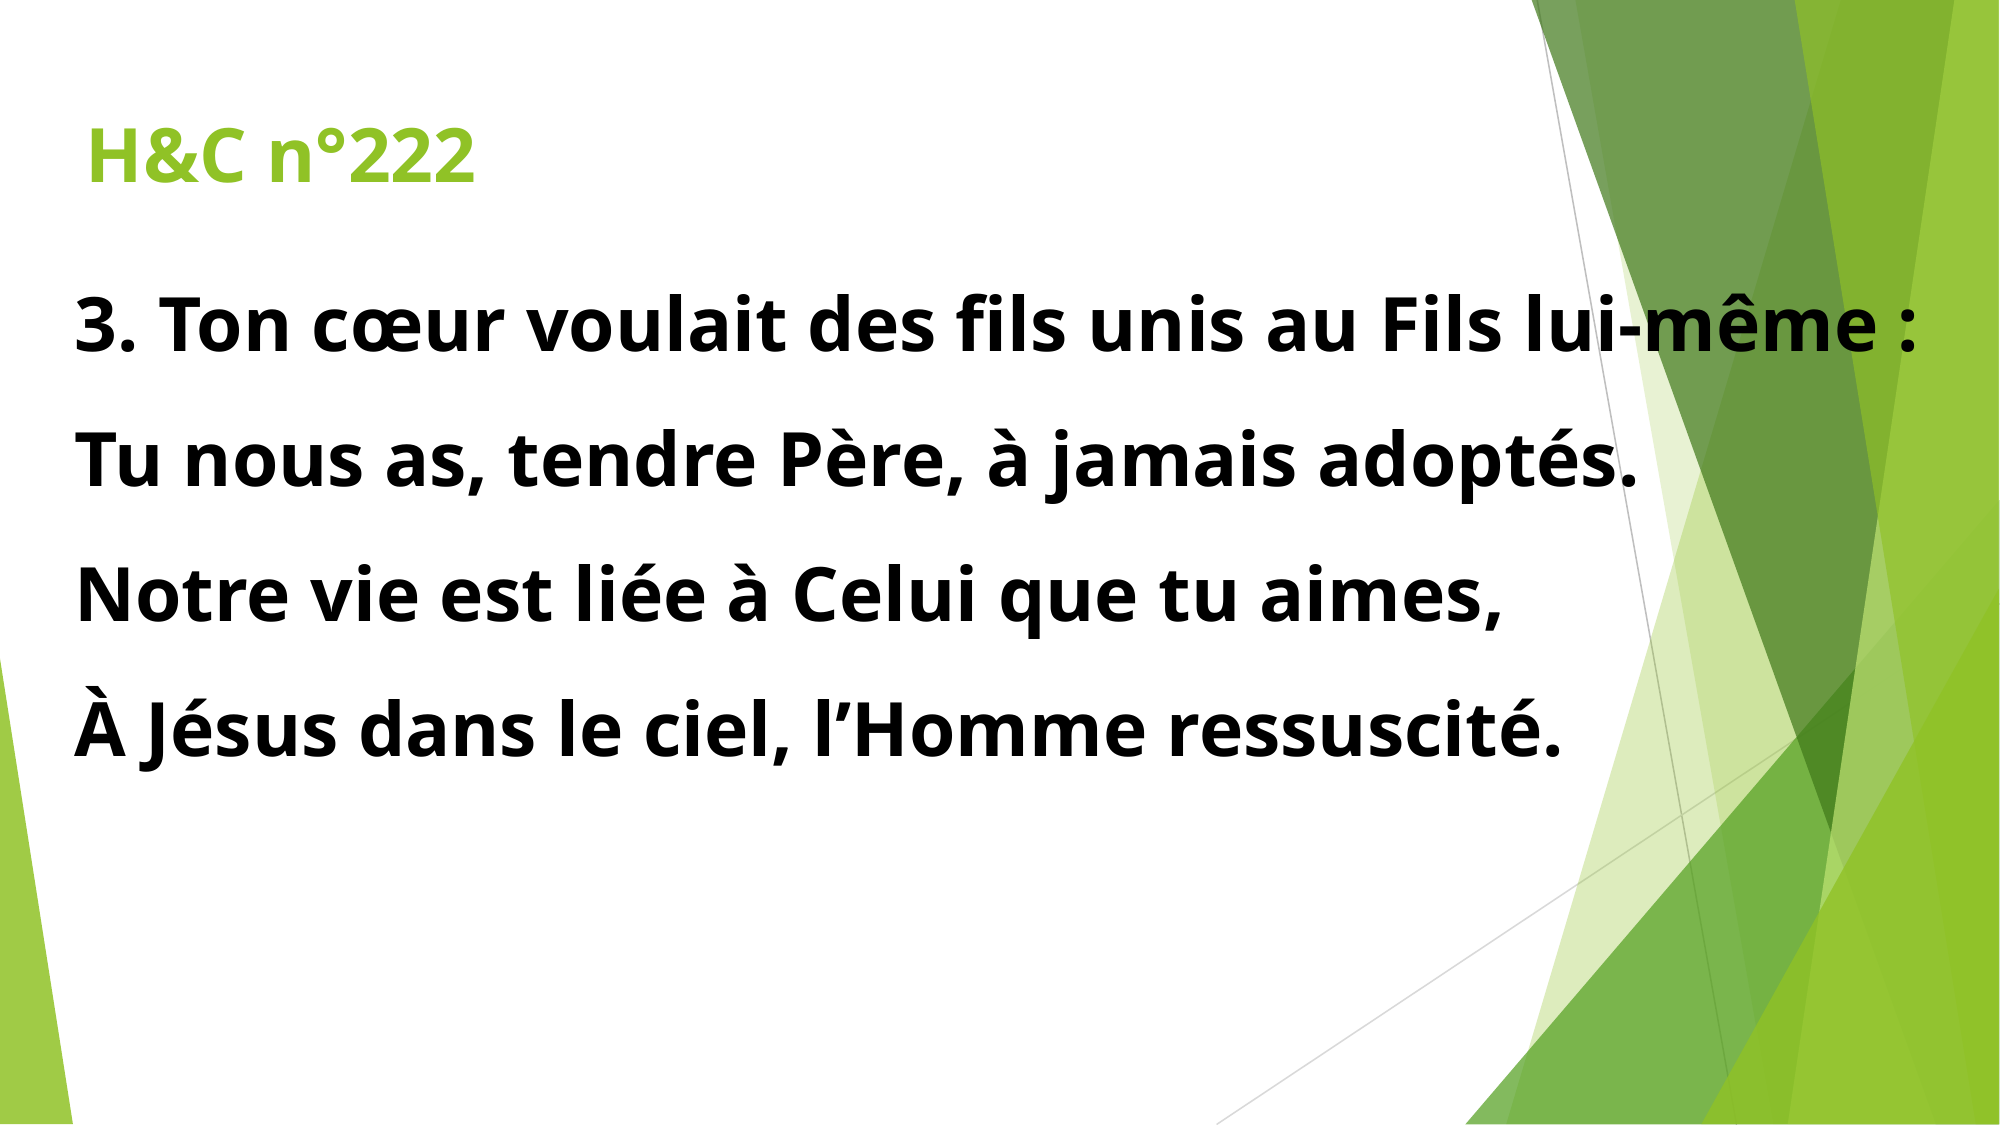

H&C n°222
3. Ton cœur voulait des fils unis au Fils lui-même :
Tu nous as, tendre Père, à jamais adoptés.
Notre vie est liée à Celui que tu aimes,
À Jésus dans le ciel, l’Homme ressuscité.